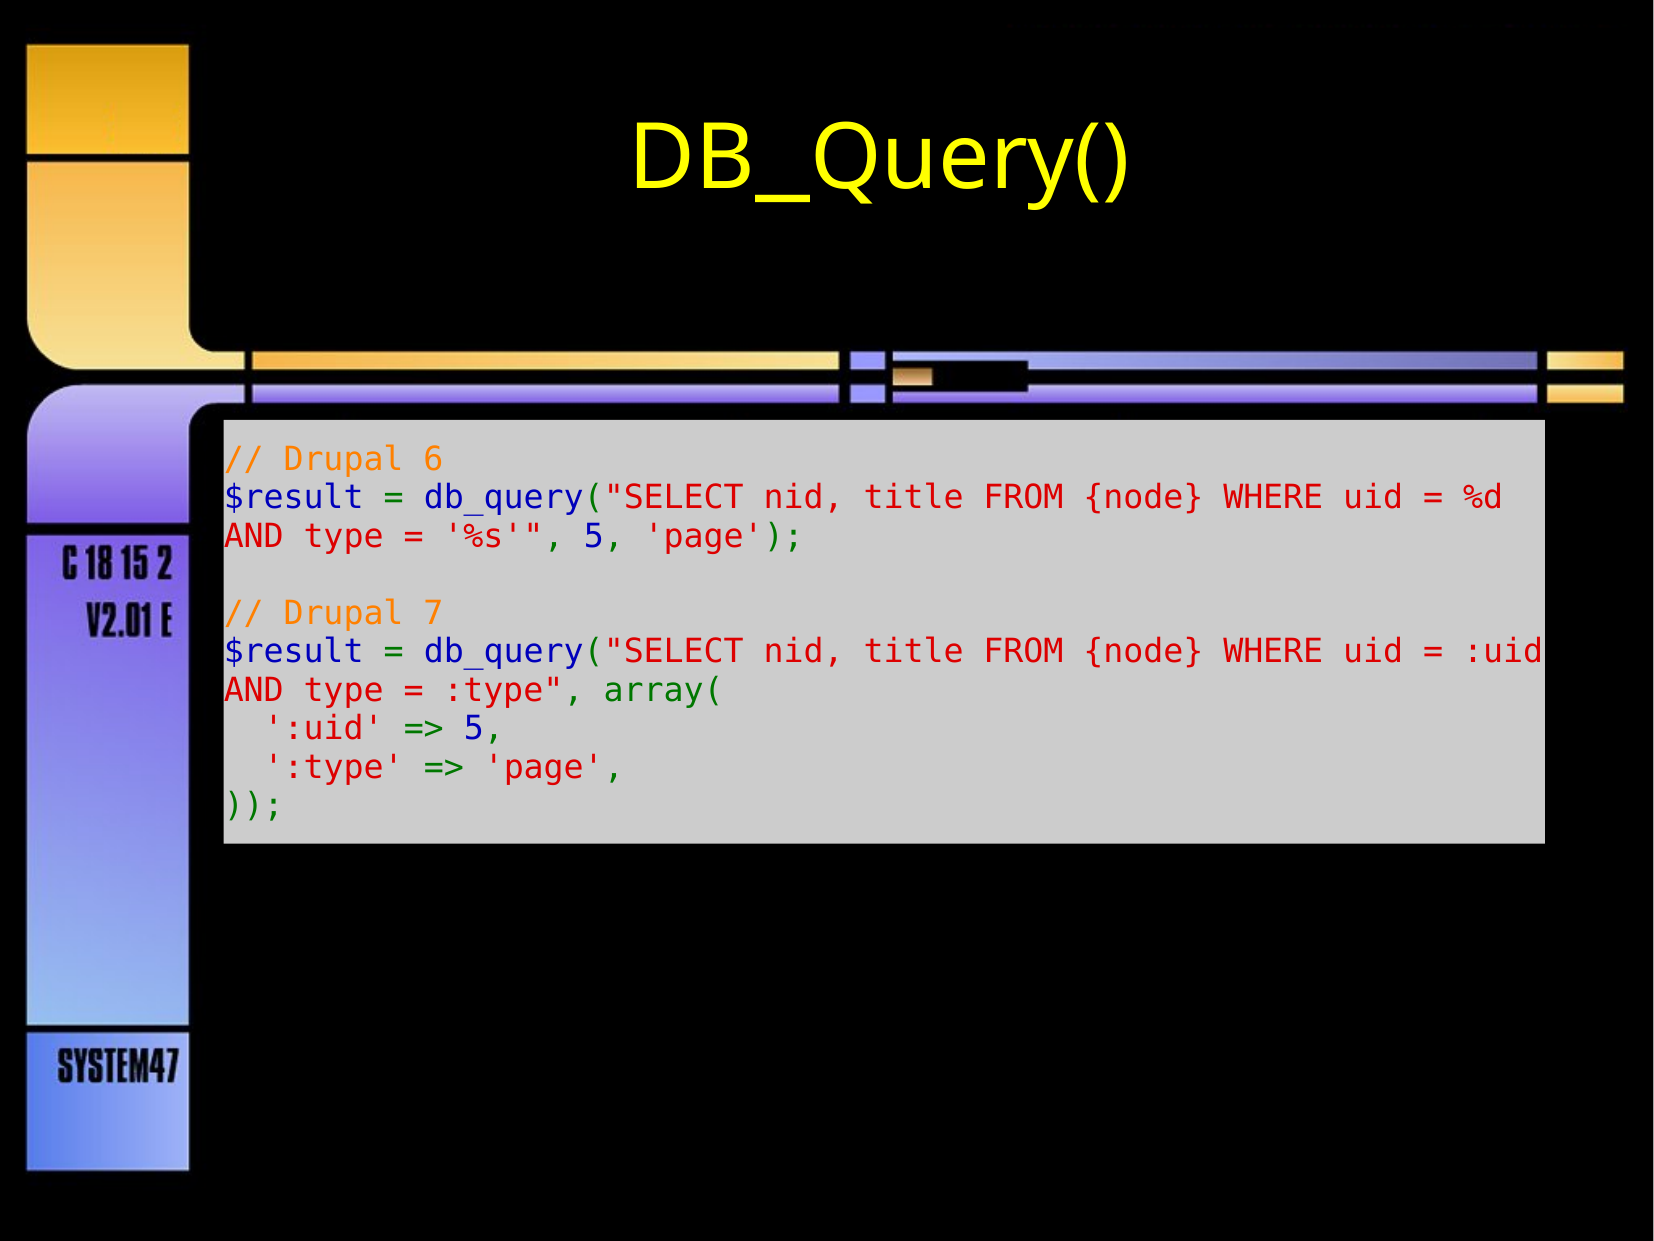

# DB_Query()
// Drupal 6
$result = db_query("SELECT nid, title FROM {node} WHERE uid = %d AND type = '%s'", 5, 'page');
// Drupal 7
$result = db_query("SELECT nid, title FROM {node} WHERE uid = :uid AND type = :type", array(
  ':uid' => 5,
  ':type' => 'page',
));